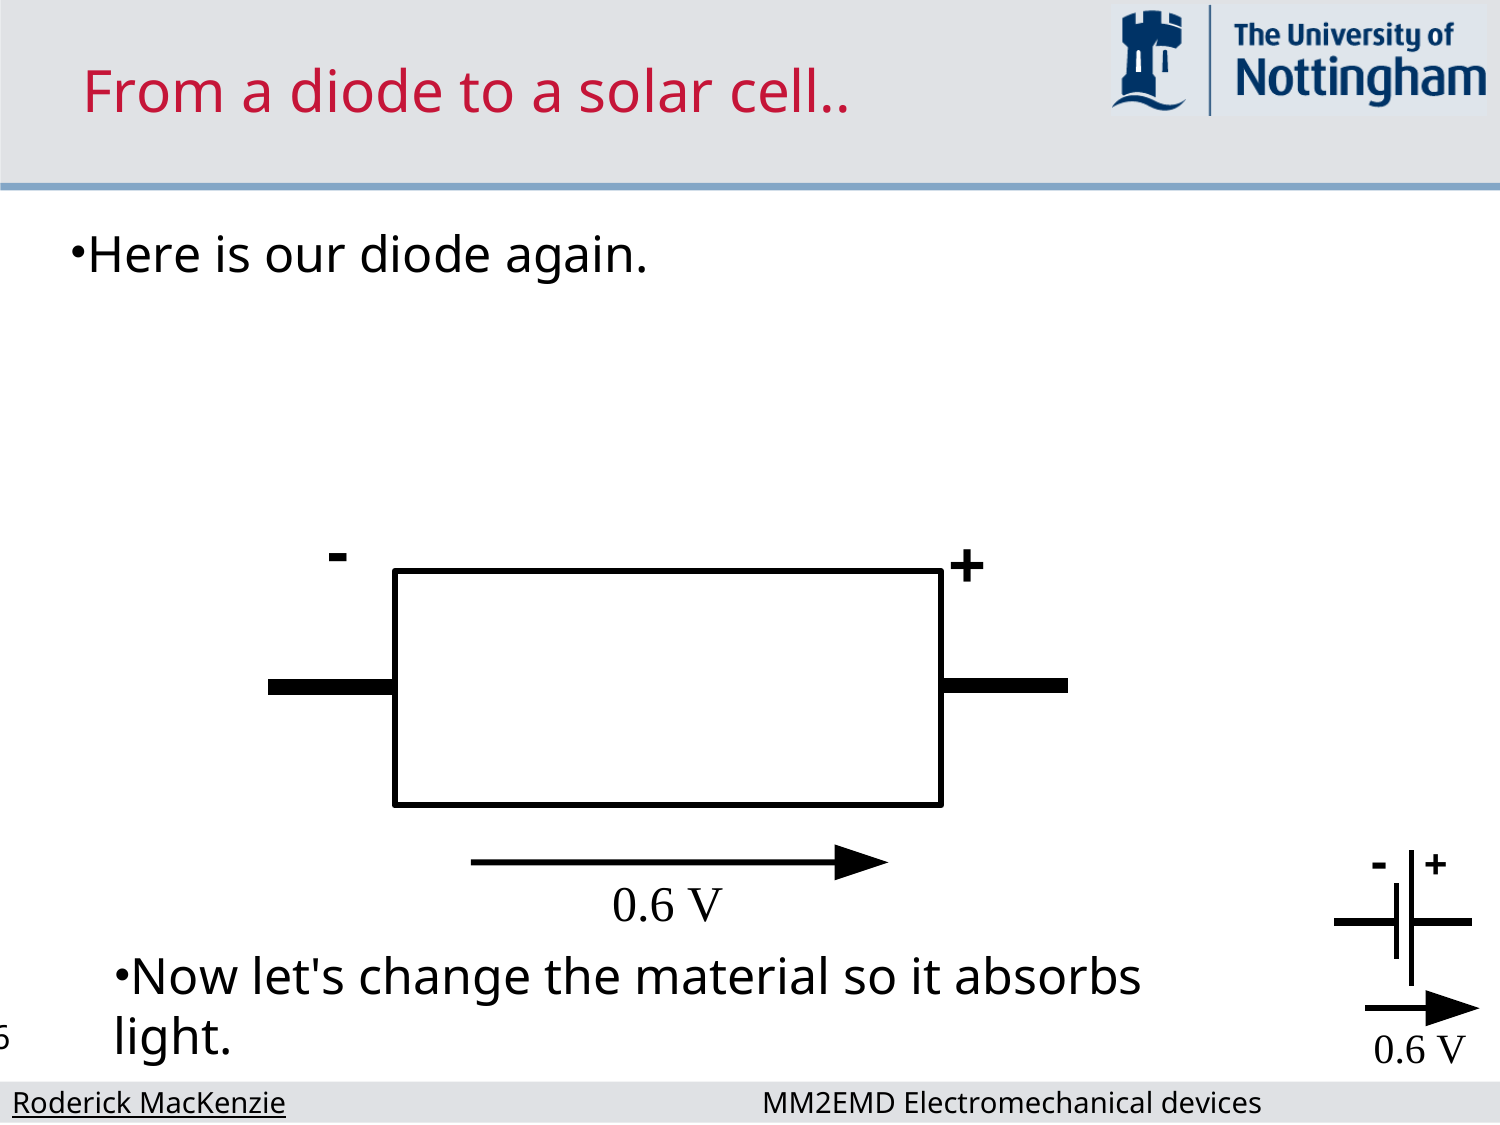

# From a diode to a solar cell..
Here is our diode again.
-
+
-
+
0.6 V
Now let's change the material so it absorbs light.
0.6 V